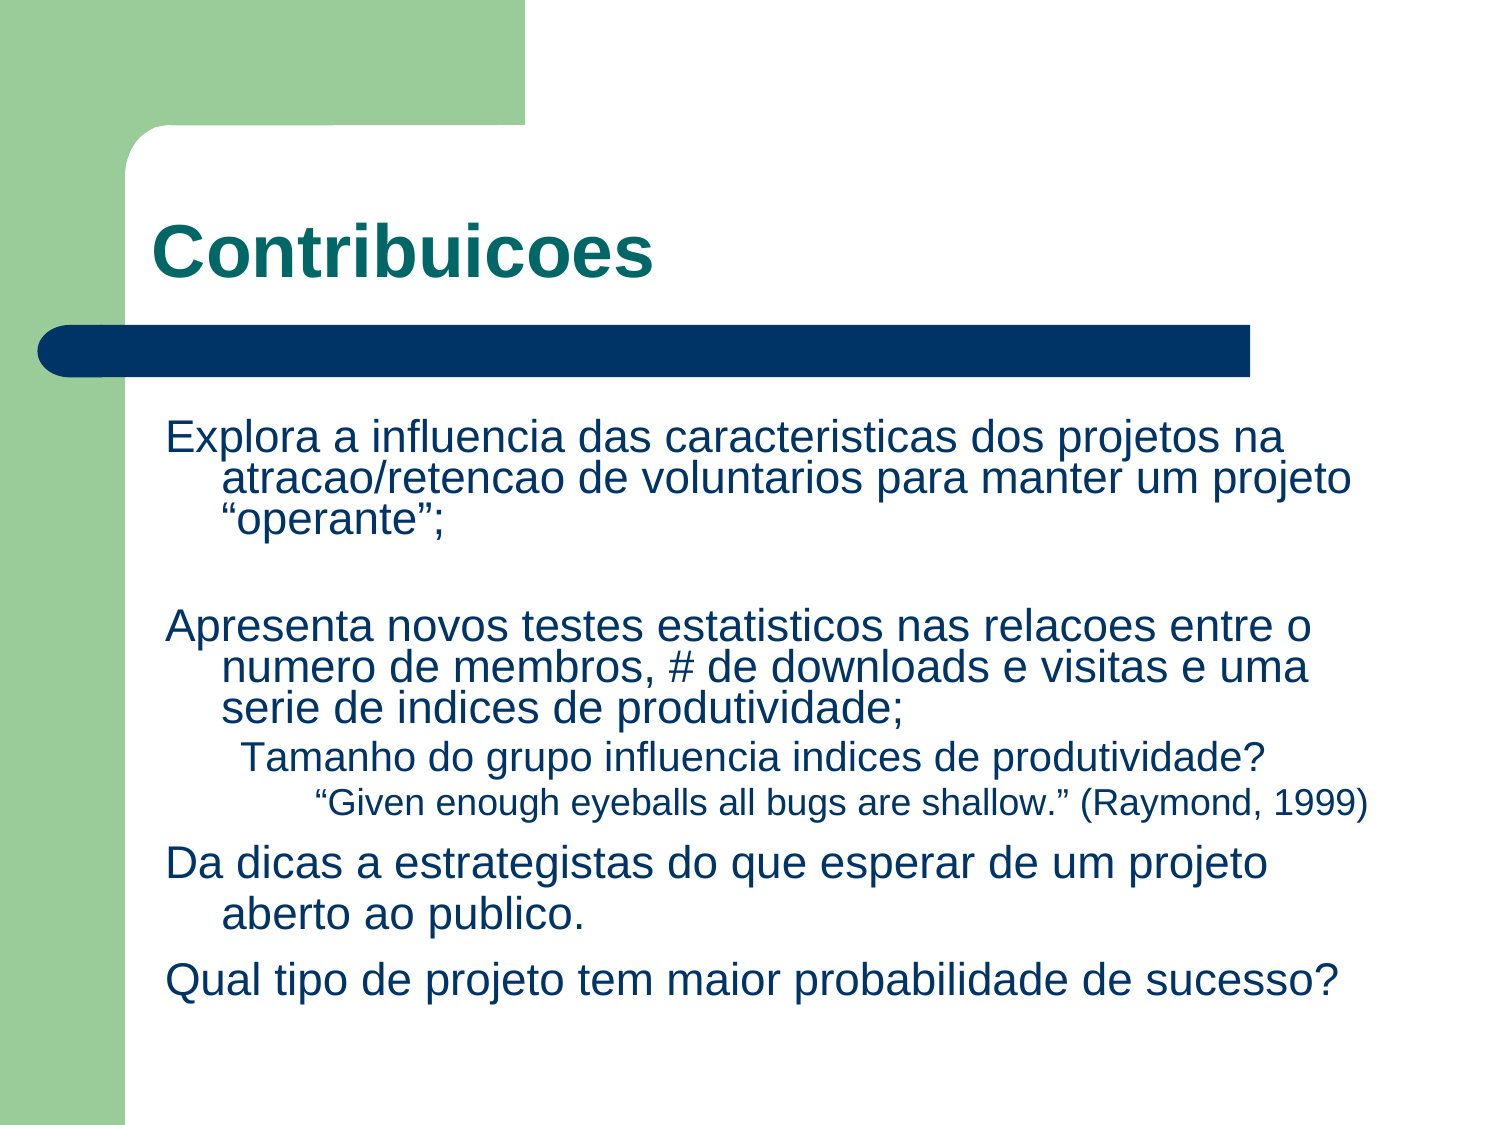

# Contribuicoes
Explora a influencia das caracteristicas dos projetos na atracao/retencao de voluntarios para manter um projeto “operante”;
Apresenta novos testes estatisticos nas relacoes entre o numero de membros, # de downloads e visitas e uma serie de indices de produtividade;
Tamanho do grupo influencia indices de produtividade?
“Given enough eyeballs all bugs are shallow.” (Raymond, 1999)
Da dicas a estrategistas do que esperar de um projeto aberto ao publico.
Qual tipo de projeto tem maior probabilidade de sucesso?